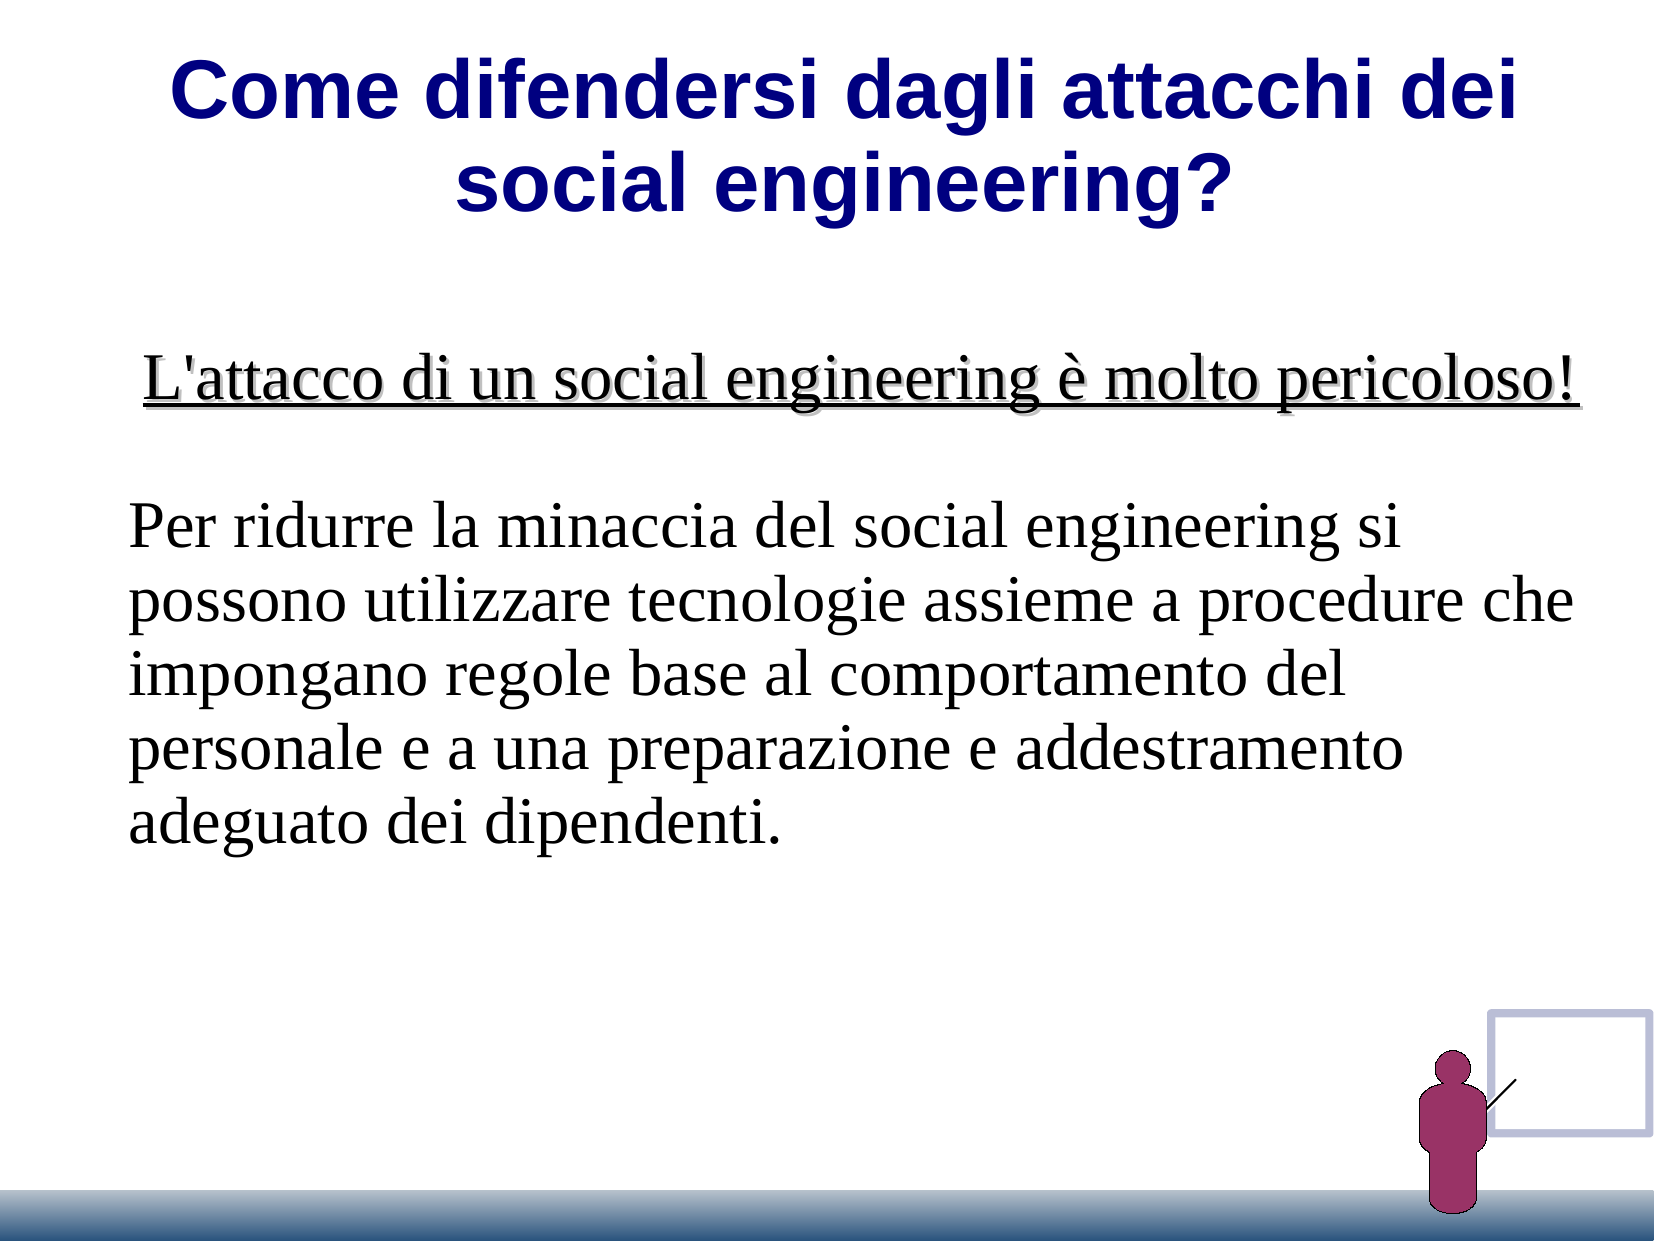

# Come difendersi dagli attacchi dei social engineering?
L'attacco di un social engineering è molto pericoloso!
Per ridurre la minaccia del social engineering si
possono utilizzare tecnologie assieme a procedure che
impongano regole base al comportamento del
personale e a una preparazione e addestramento
adeguato dei dipendenti.